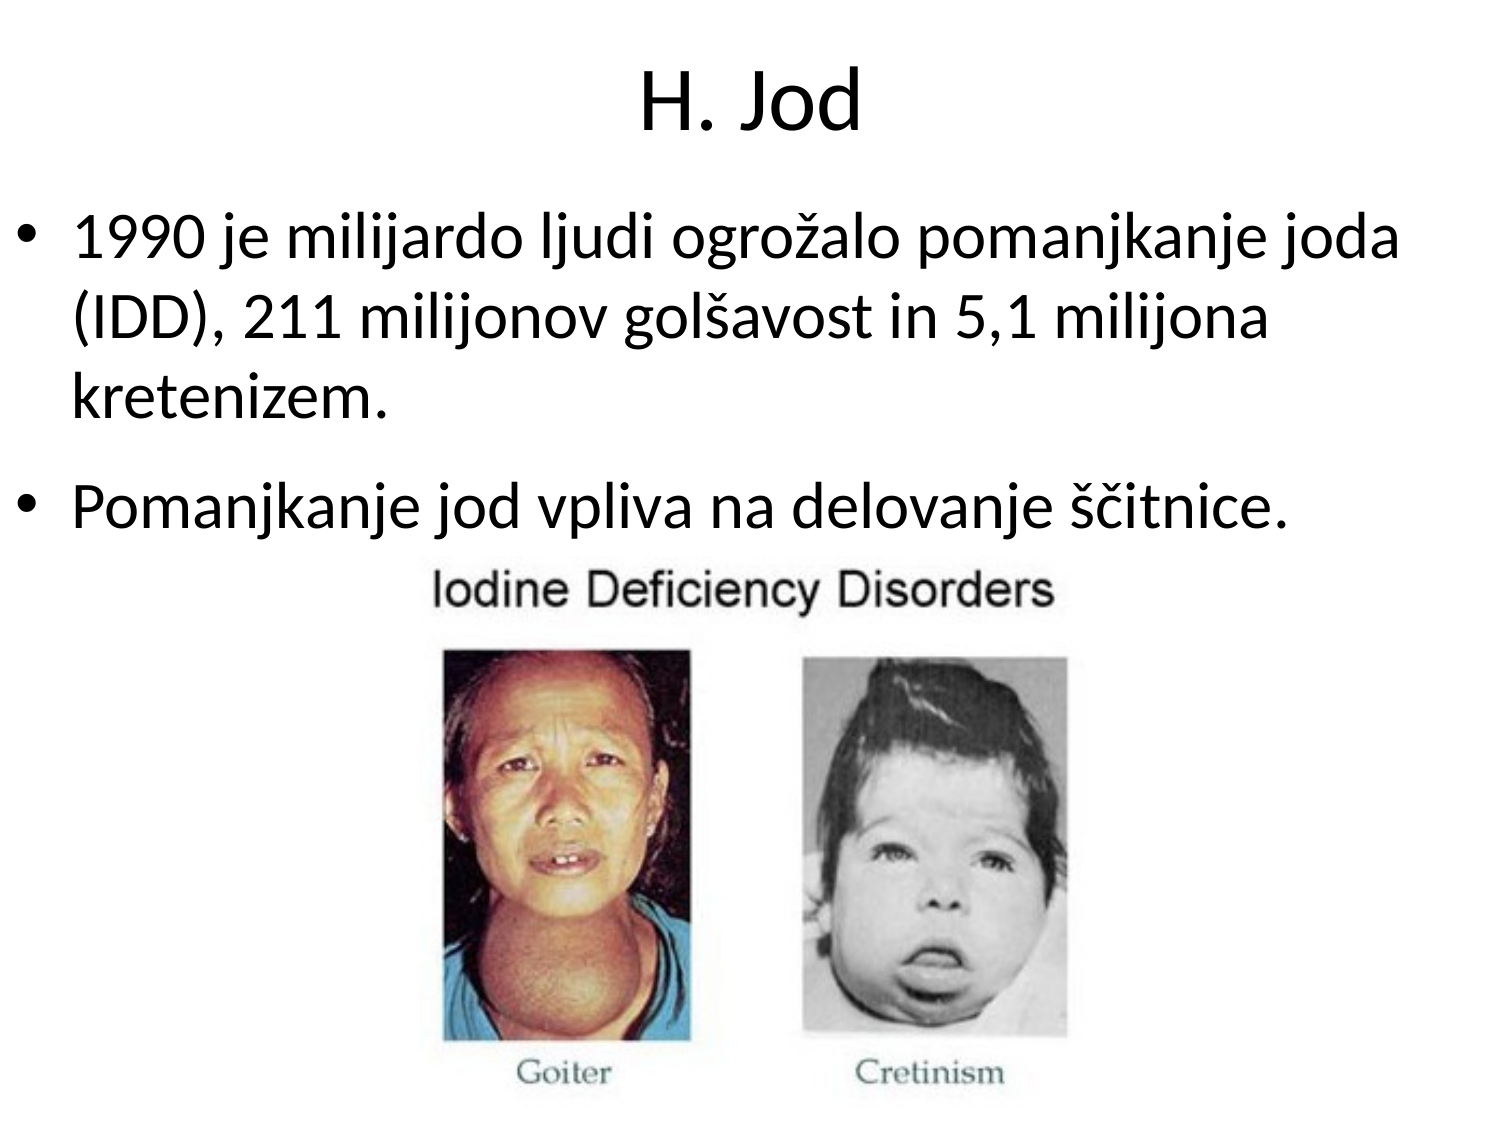

# H. Jod
1990 je milijardo ljudi ogrožalo pomanjkanje joda (IDD), 211 milijonov golšavost in 5,1 milijona kretenizem.
Pomanjkanje jod vpliva na delovanje ščitnice.